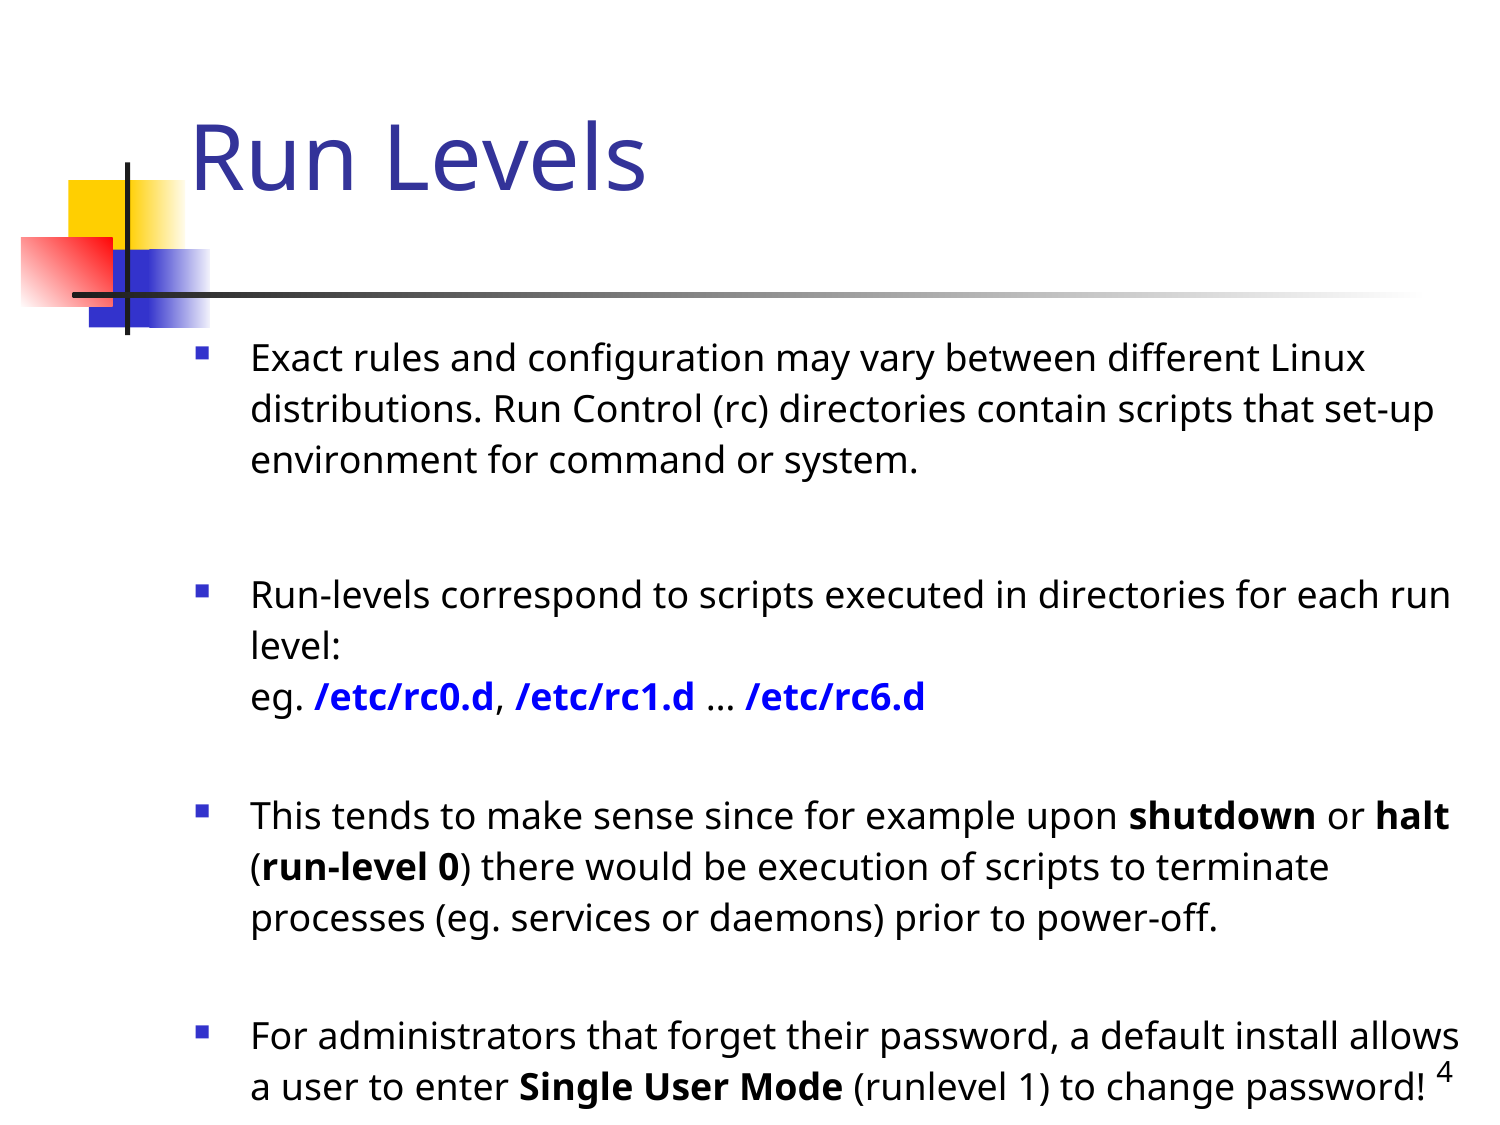

# Run Levels
Exact rules and configuration may vary between different Linux distributions. Run Control (rc) directories contain scripts that set-up environment for command or system.
Run-levels correspond to scripts executed in directories for each run level:
eg. /etc/rc0.d, /etc/rc1.d … /etc/rc6.d
This tends to make sense since for example upon shutdown or halt (run-level 0) there would be execution of scripts to terminate processes (eg. services or daemons) prior to power-off.
For administrators that forget their password, a default install allows a user to enter Single User Mode (runlevel 1) to change password!
4